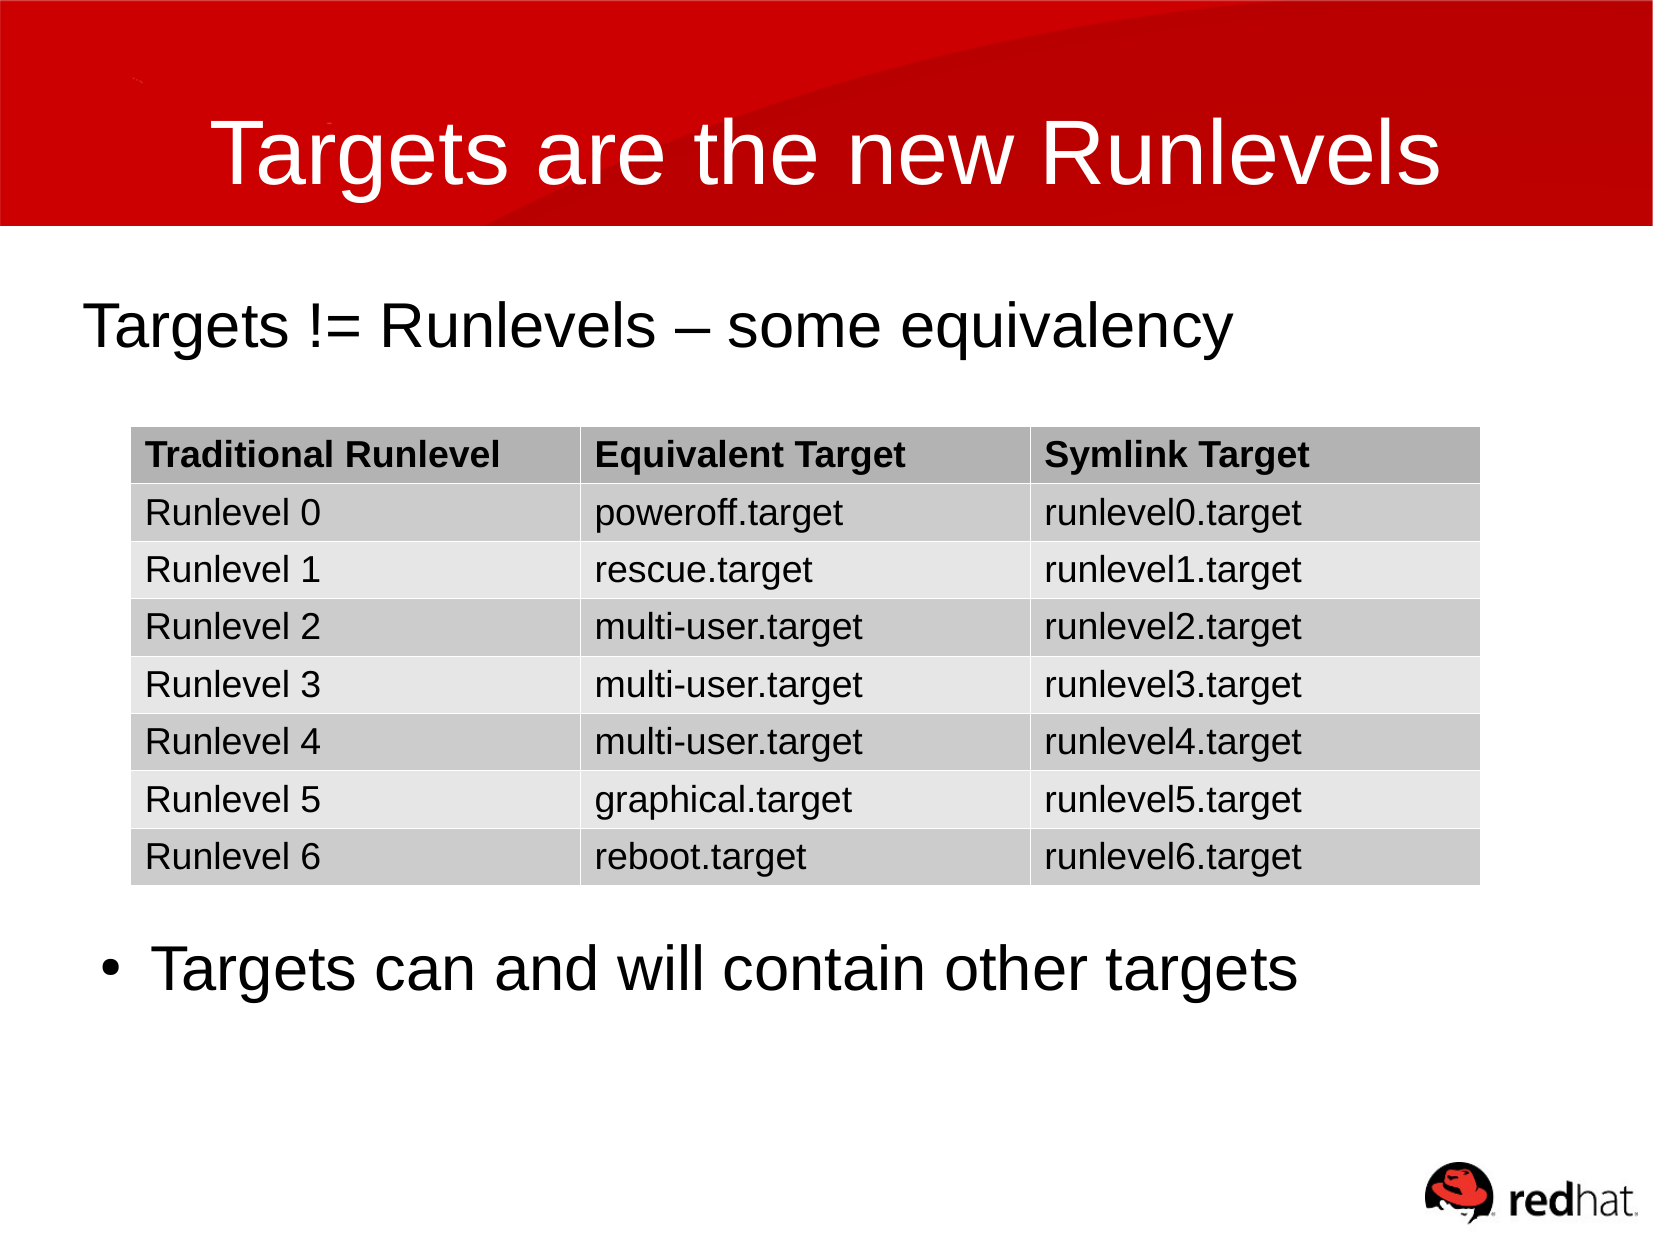

# Targets are the new Runlevels
Targets != Runlevels – some equivalency
Targets can and will contain other targets
| Traditional Runlevel | Equivalent Target | Symlink Target |
| --- | --- | --- |
| Runlevel 0 | poweroff.target | runlevel0.target |
| Runlevel 1 | rescue.target | runlevel1.target |
| Runlevel 2 | multi-user.target | runlevel2.target |
| Runlevel 3 | multi-user.target | runlevel3.target |
| Runlevel 4 | multi-user.target | runlevel4.target |
| Runlevel 5 | graphical.target | runlevel5.target |
| Runlevel 6 | reboot.target | runlevel6.target |